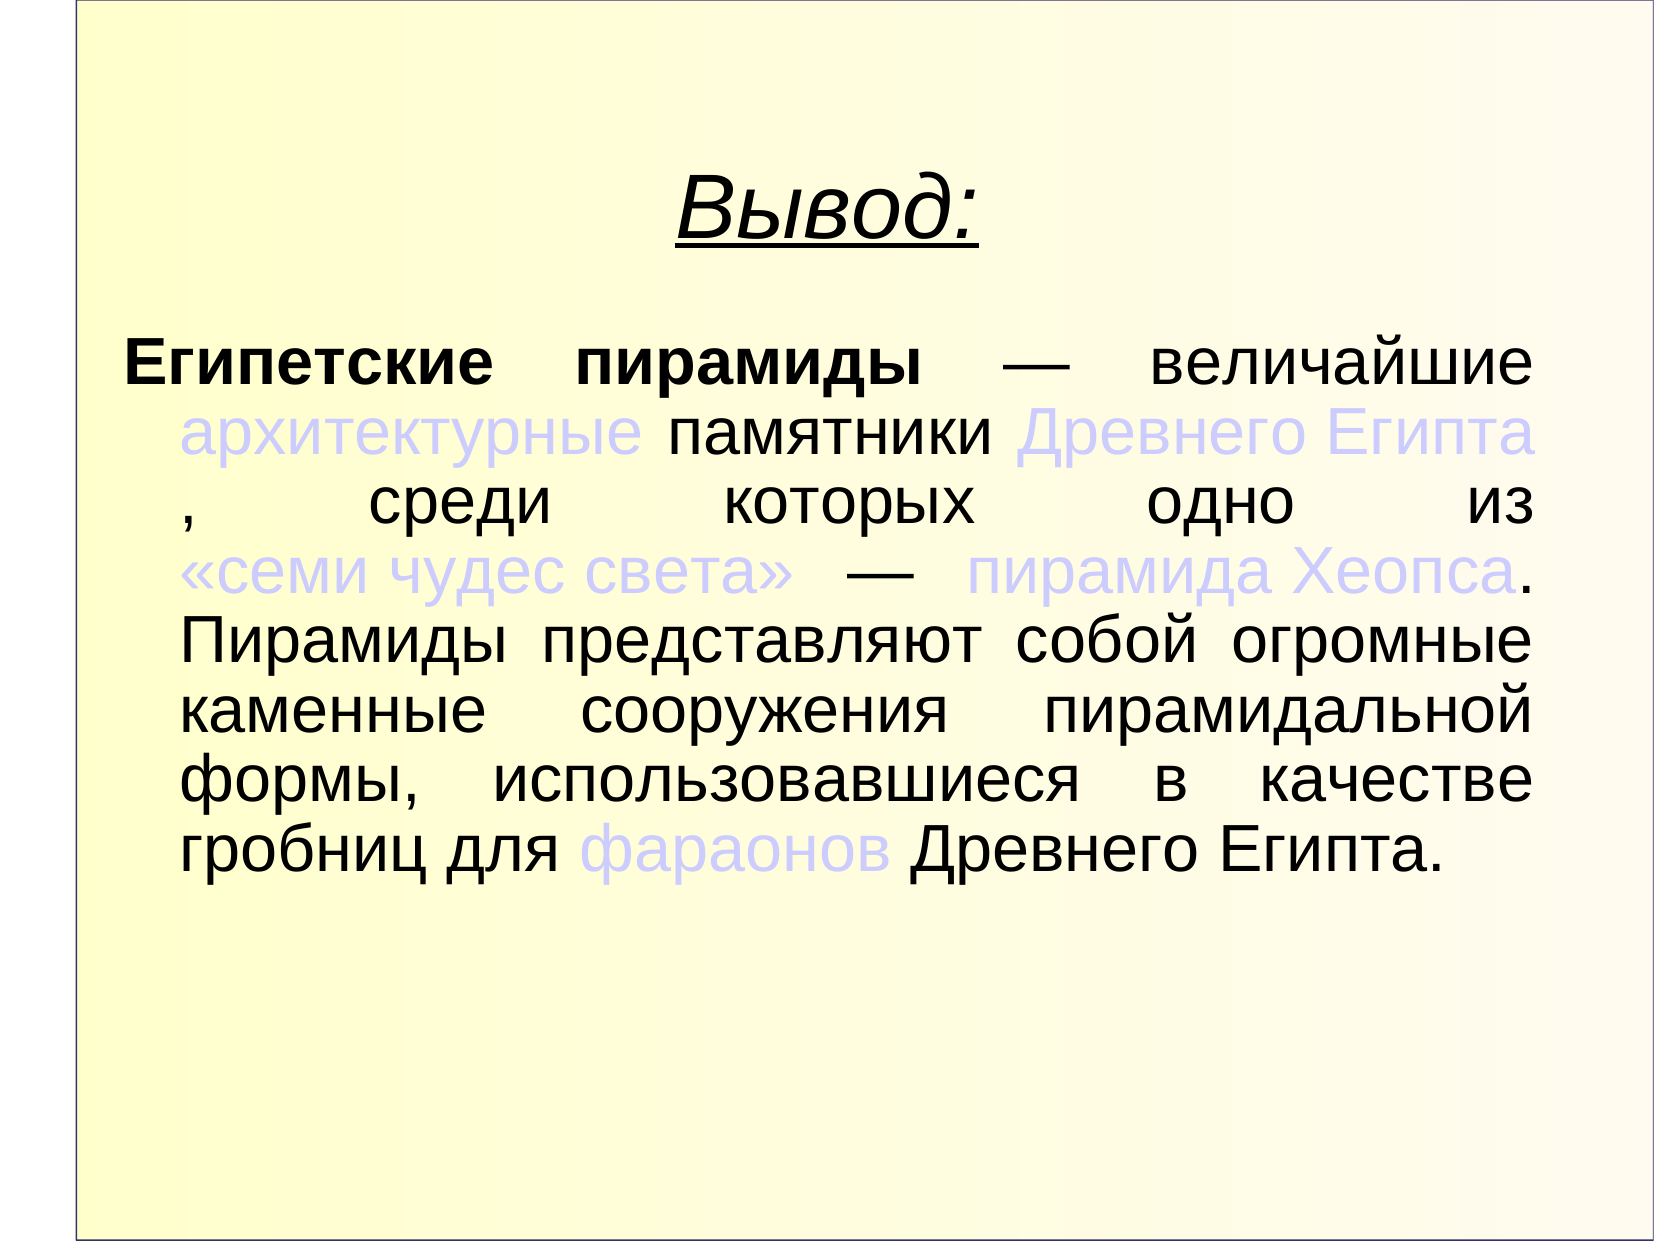

# Вывод:
Египетские пирамиды — величайшие архитектурные памятники Древнего Египта, среди которых одно из «семи чудес света» — пирамида Хеопса. Пирамиды представляют собой огромные каменные сооружения пирамидальной формы, использовавшиеся в качестве гробниц для фараонов Древнего Египта.